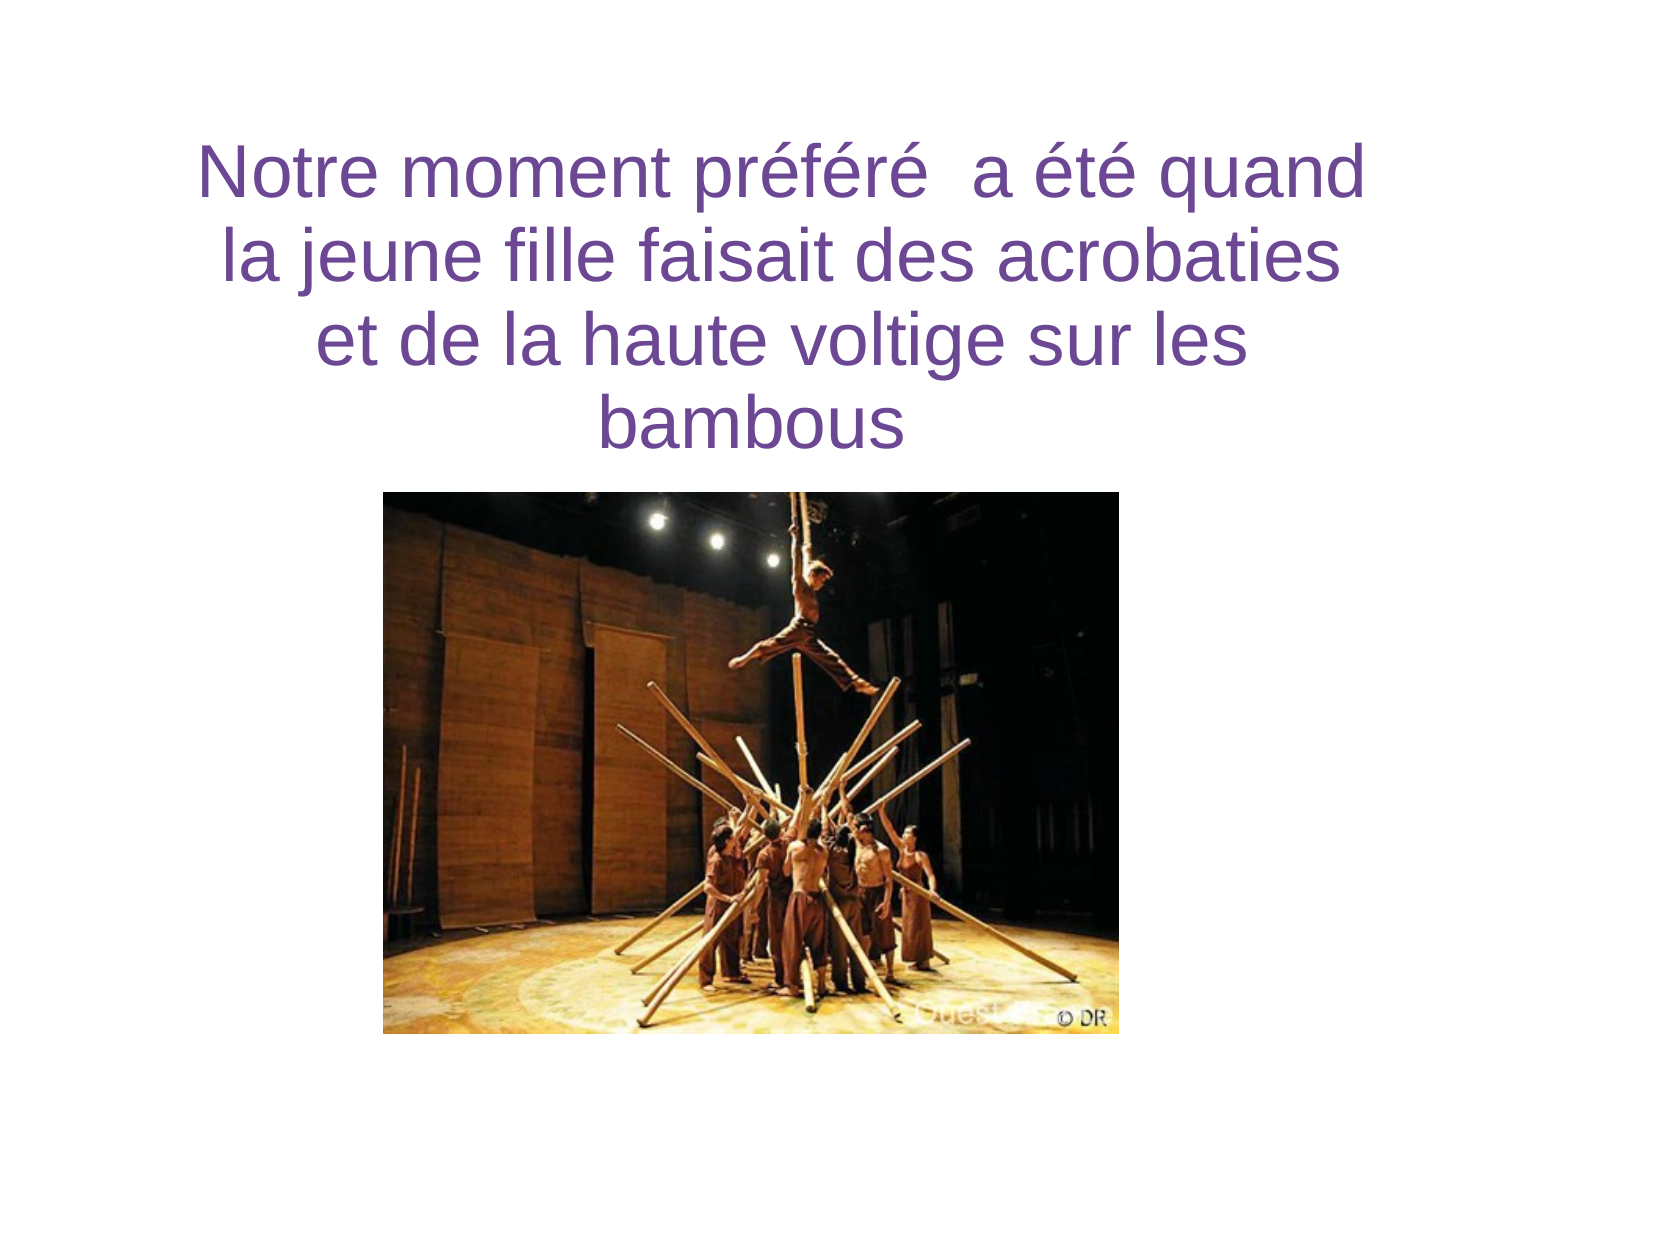

Notre moment préféré a été quand la jeune fille faisait des acrobaties et de la haute voltige sur les bambous